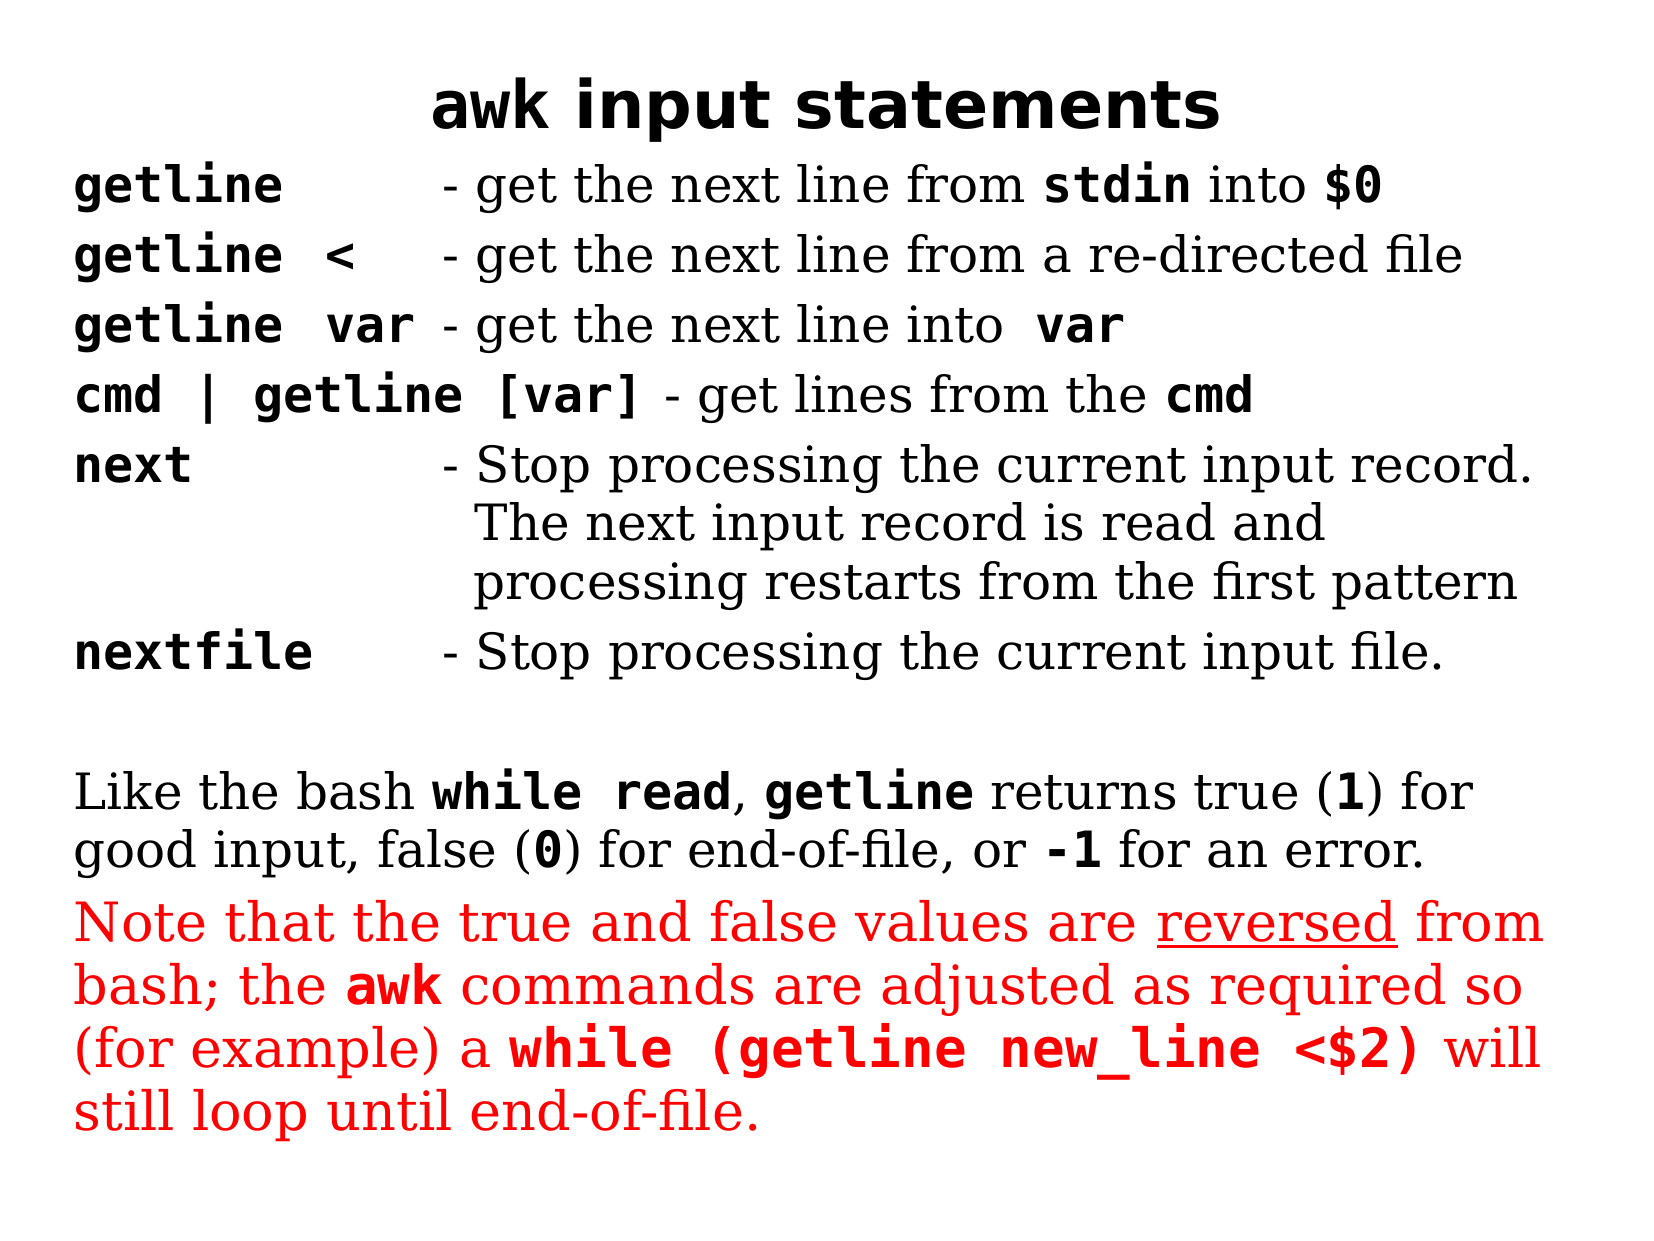

awk input statements
getline			- get the next line from stdin into $0
getline	 <		- get the next line from a re-directed file
getline	 var	- get the next line into var
cmd | getline [var]	- get lines from the cmd
next				- Stop processing the current input record.
					 The next input record is read and
 processing restarts from the first pattern
nextfile		- Stop processing the current input file.
Like the bash while read, getline returns true (1) for good input, false (0) for end-of-file, or -1 for an error.
Note that the true and false values are reversed from bash; the awk commands are adjusted as required so (for example) a while (getline new_line <$2) will still loop until end-of-file.